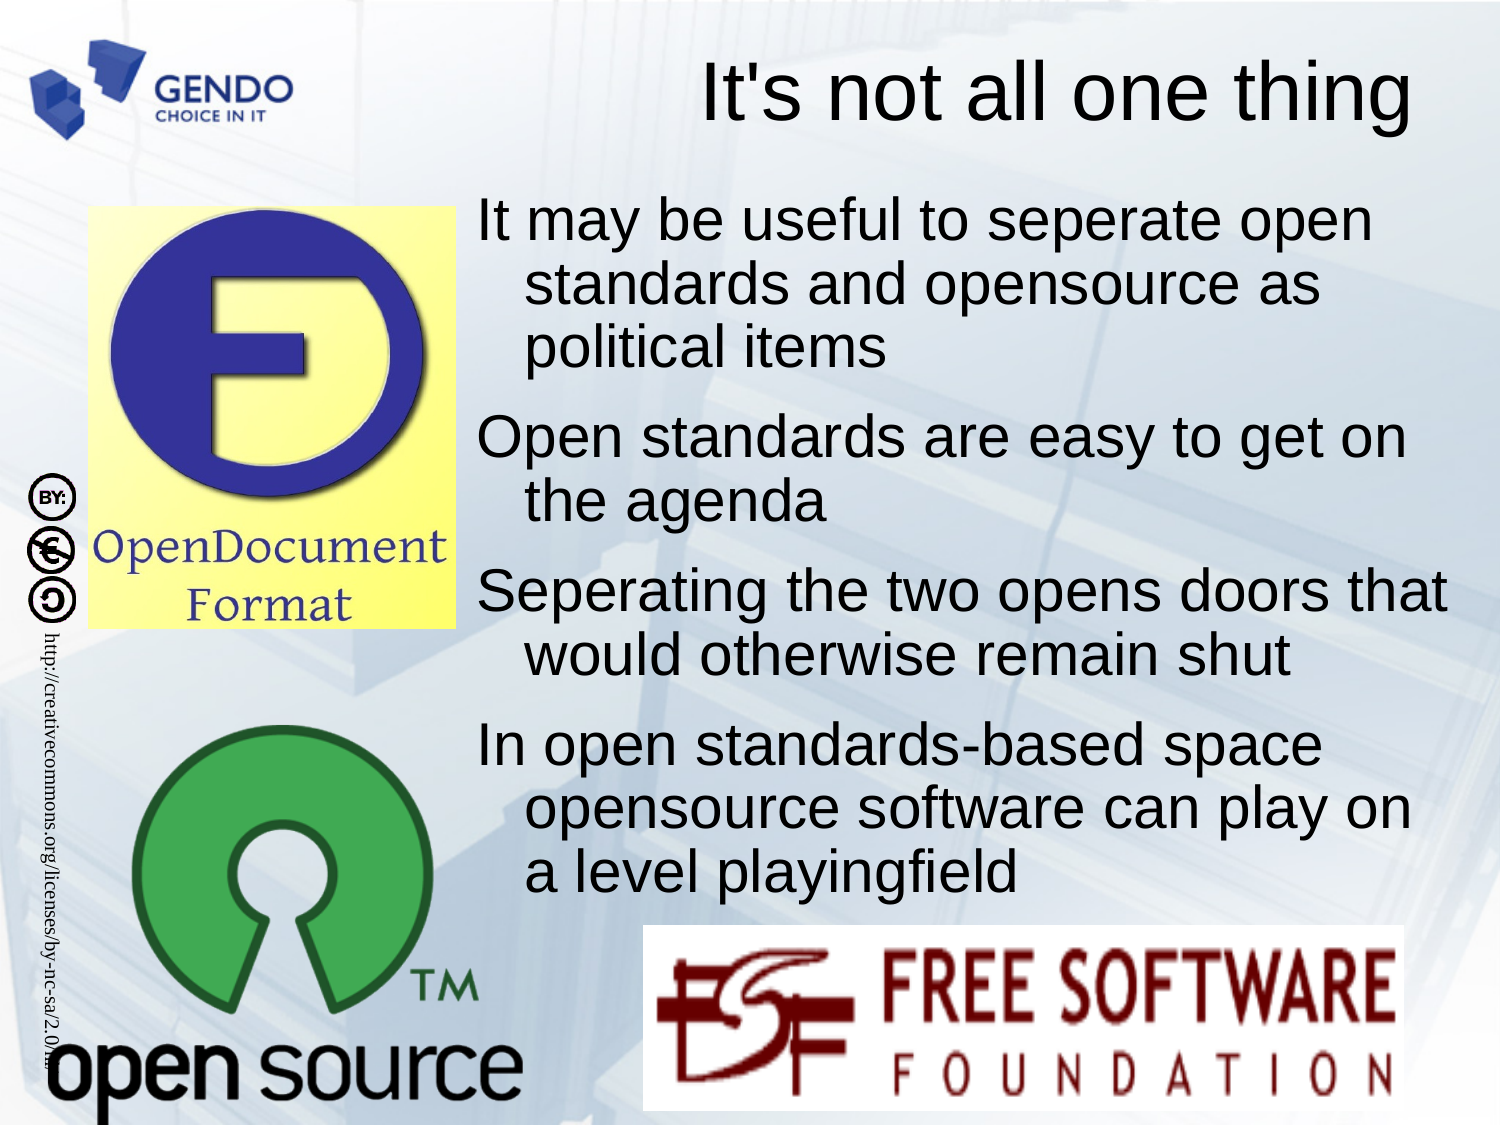

# It's not all one thing
It may be useful to seperate open standards and opensource as political items
Open standards are easy to get on the agenda
Seperating the two opens doors that would otherwise remain shut
In open standards-based space opensource software can play on a level playingfield